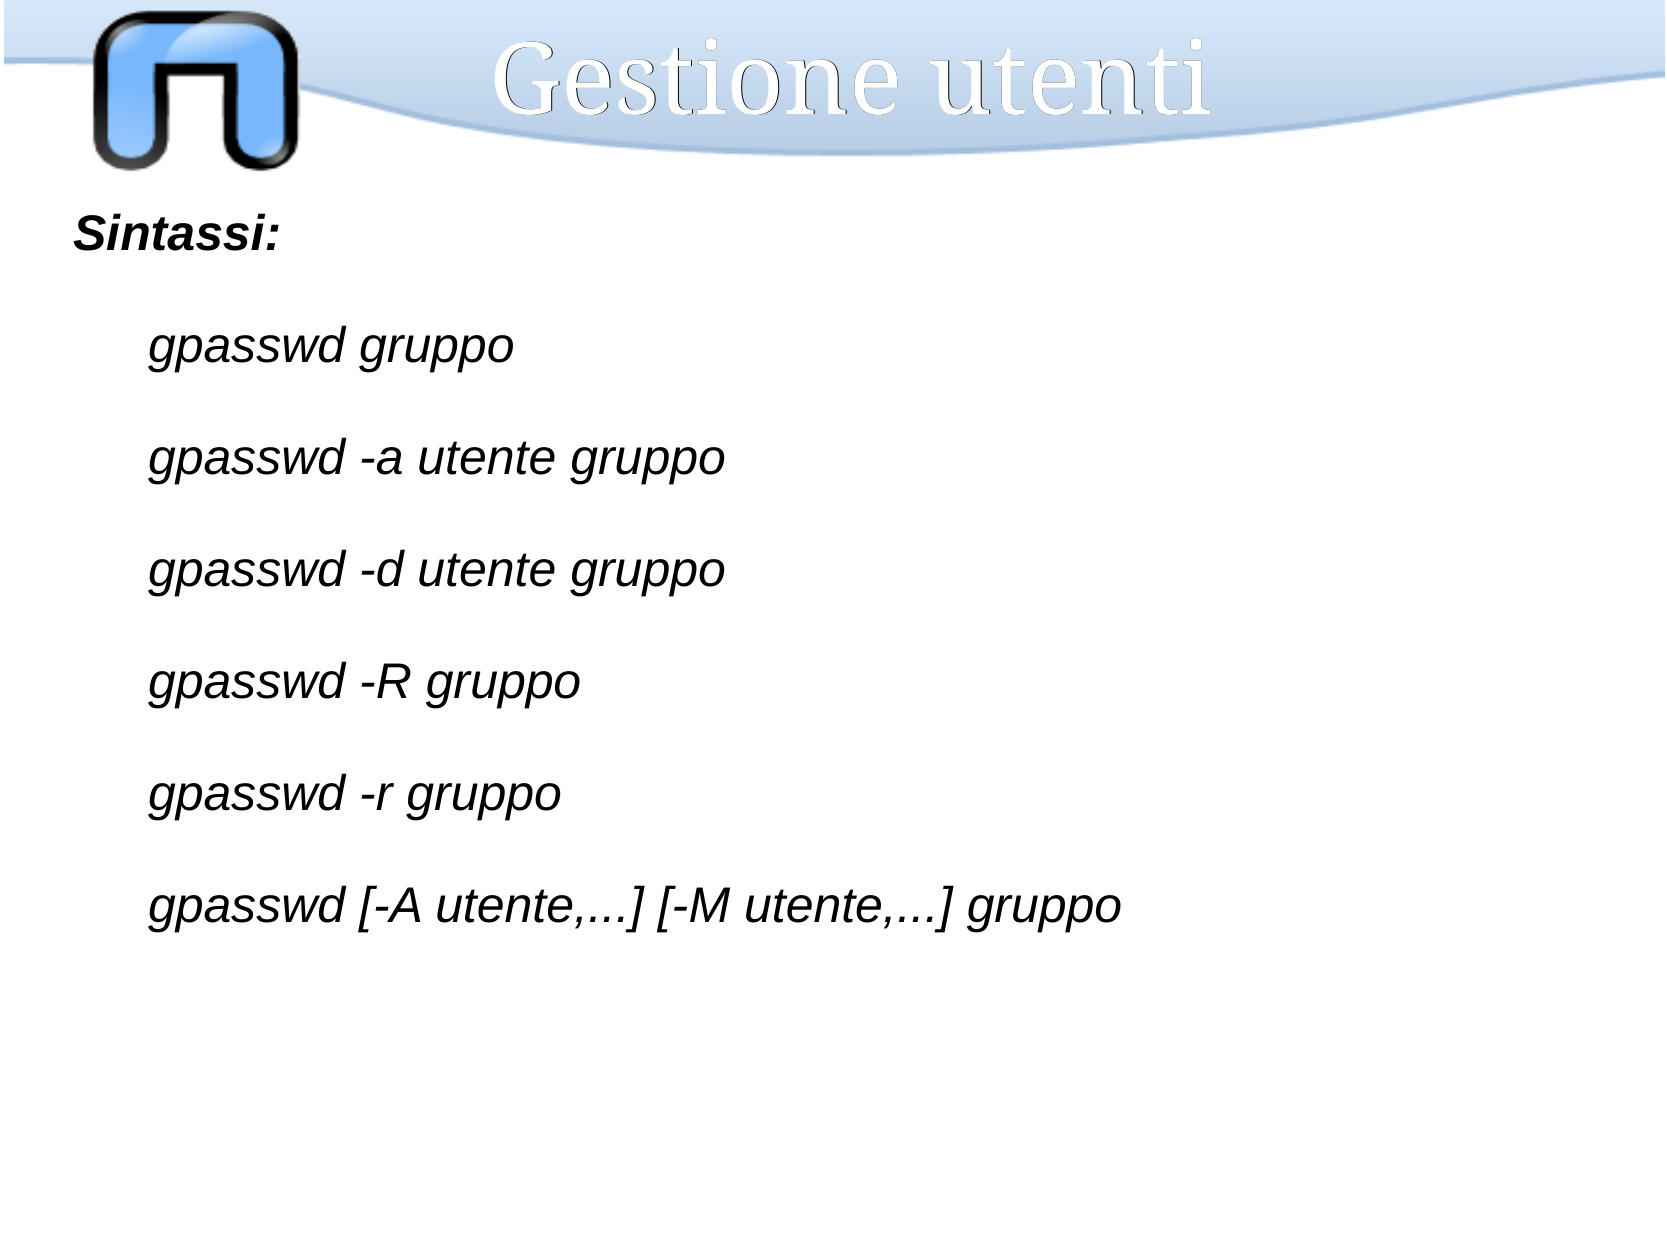

Gestione utenti
# Sintassi:
gpasswd gruppo
gpasswd -a utente gruppo
gpasswd -d utente gruppo
gpasswd -R gruppo
gpasswd -r gruppo
gpasswd [-A utente,...] [-M utente,...] gruppo